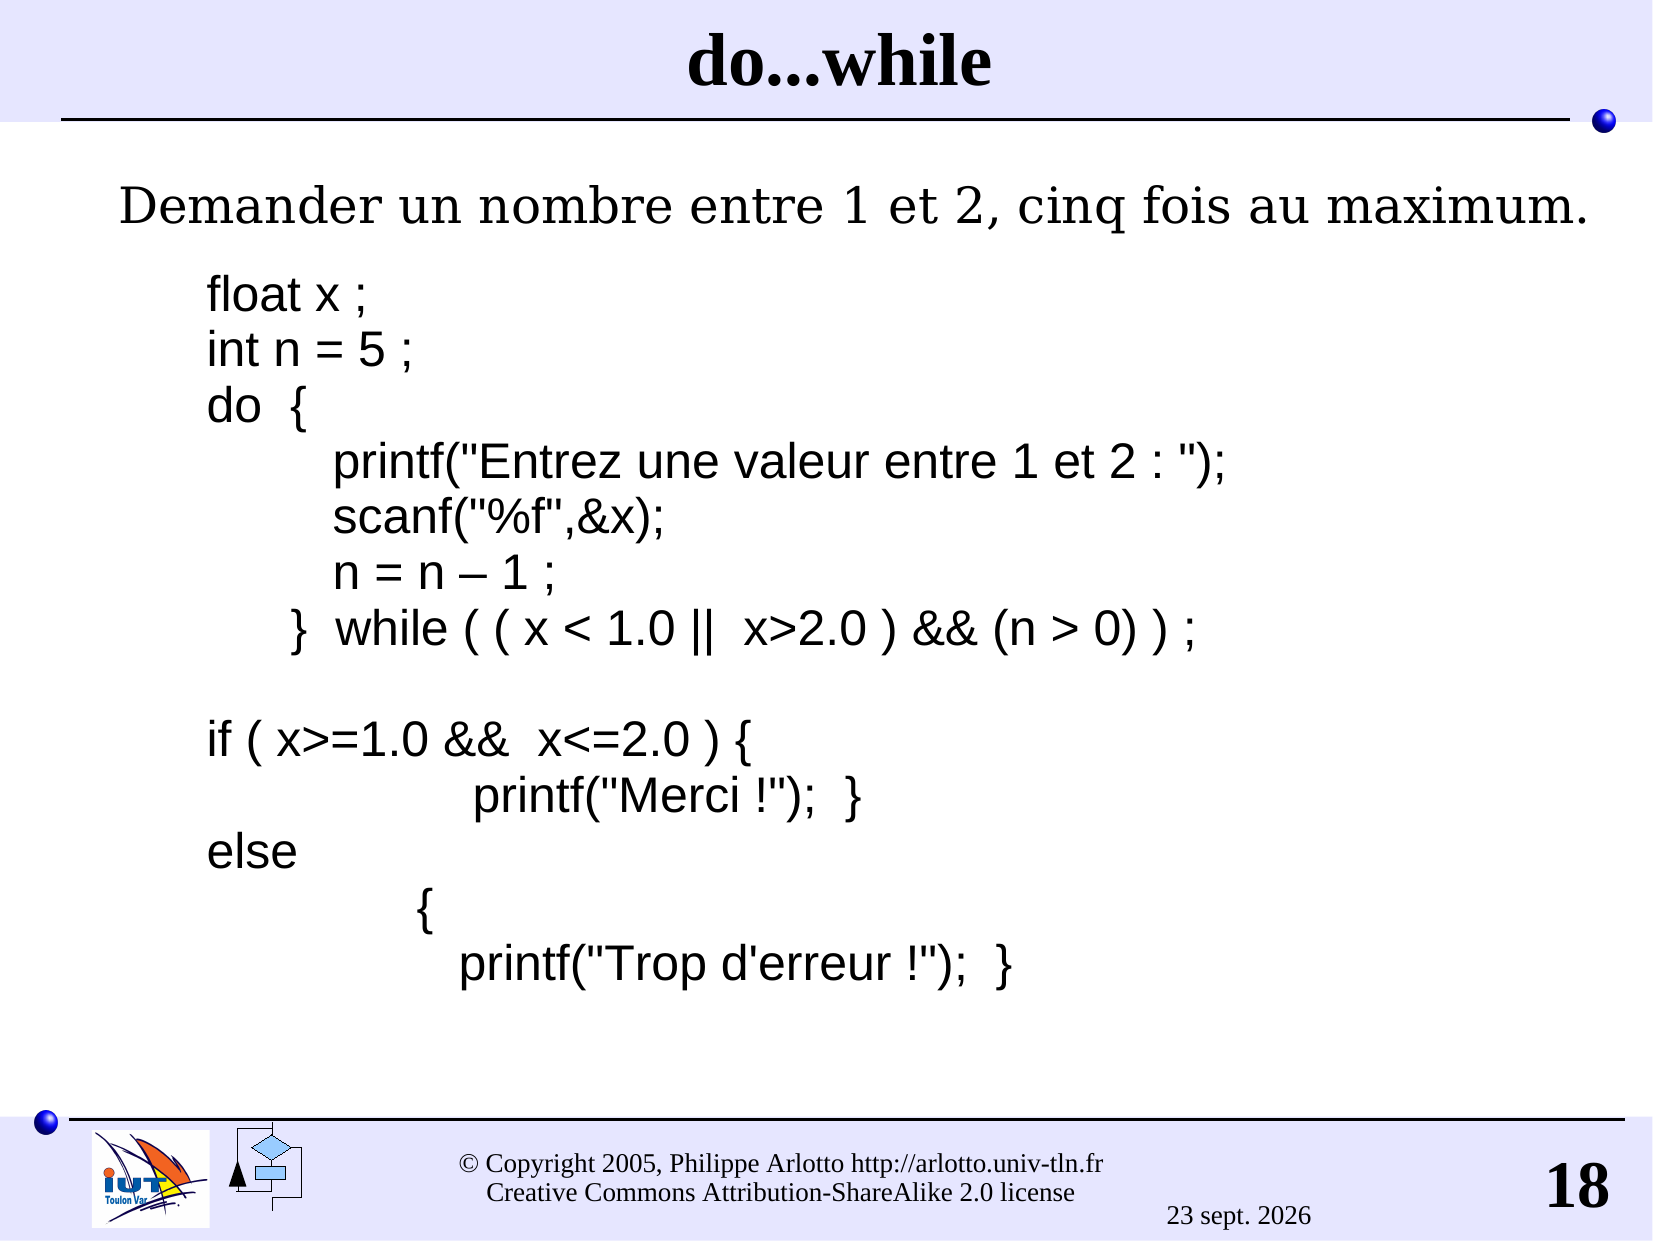

# do...while
Demander un nombre entre 1 et 2, cinq fois au maximum.
float x ;
int n = 5 ;
do {
 printf("Entrez une valeur entre 1 et 2 : ");
 scanf("%f",&x);
 n = n – 1 ;
 } while ( ( x < 1.0 || x>2.0 ) && (n > 0) ) ;
if ( x>=1.0 && x<=2.0 ) {
 printf("Merci !"); }
else
 {
 printf("Trop d'erreur !"); }